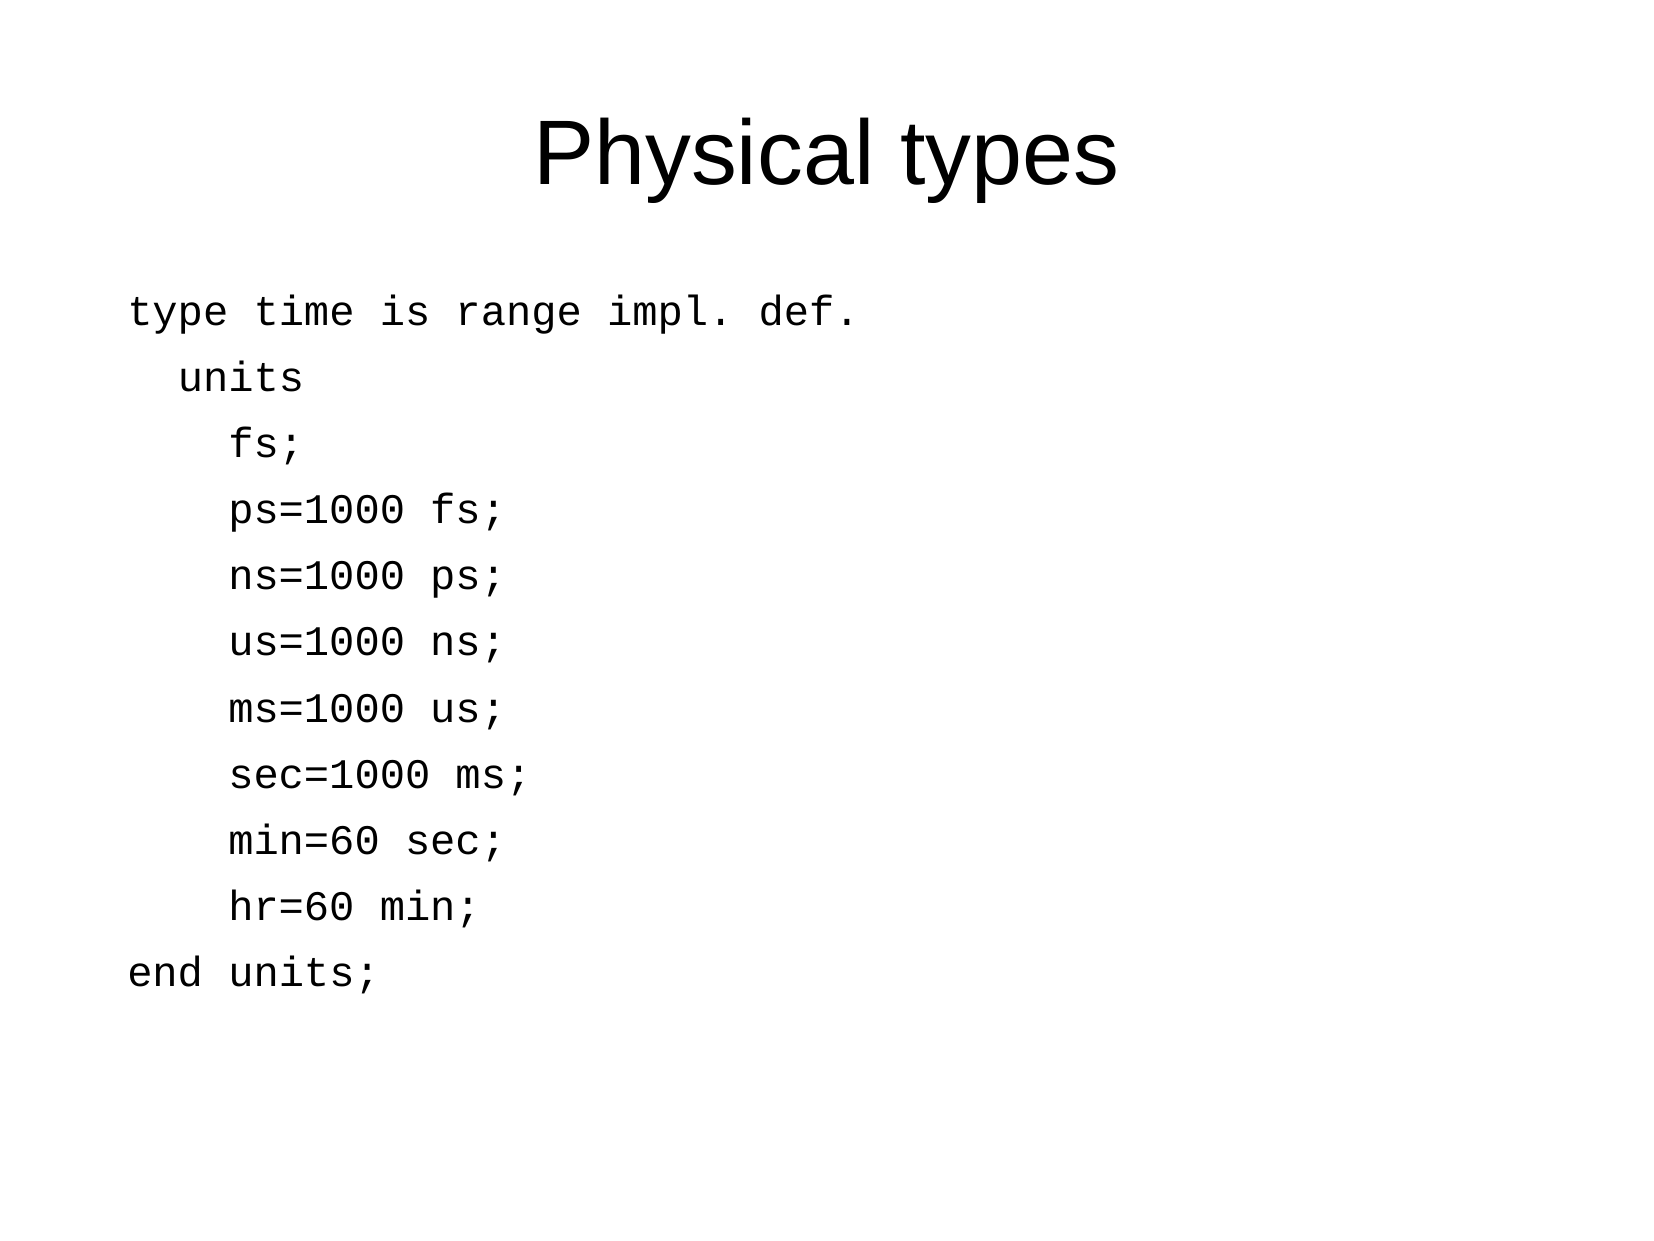

# Physical types
type time is range impl. def.
 units
 fs;
 ps=1000 fs;
 ns=1000 ps;
 us=1000 ns;
 ms=1000 us;
 sec=1000 ms;
 min=60 sec;
 hr=60 min;
end units;